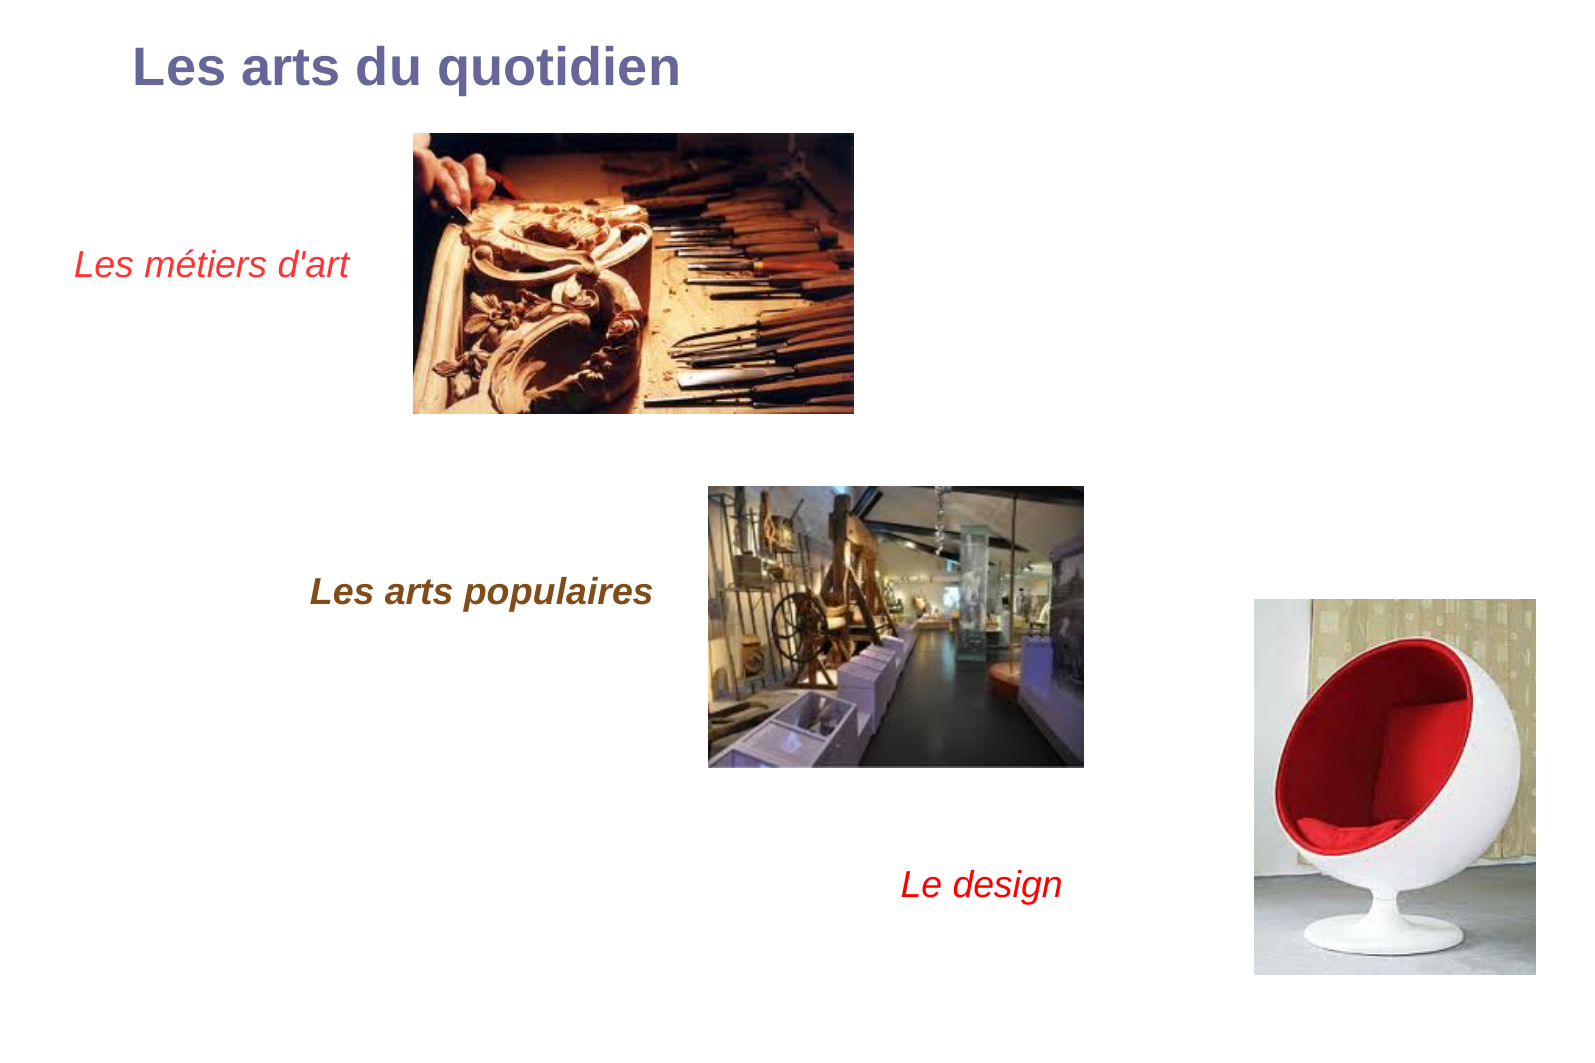

Les arts du quotidien
Les métiers d'art
Les arts populaires
Le design